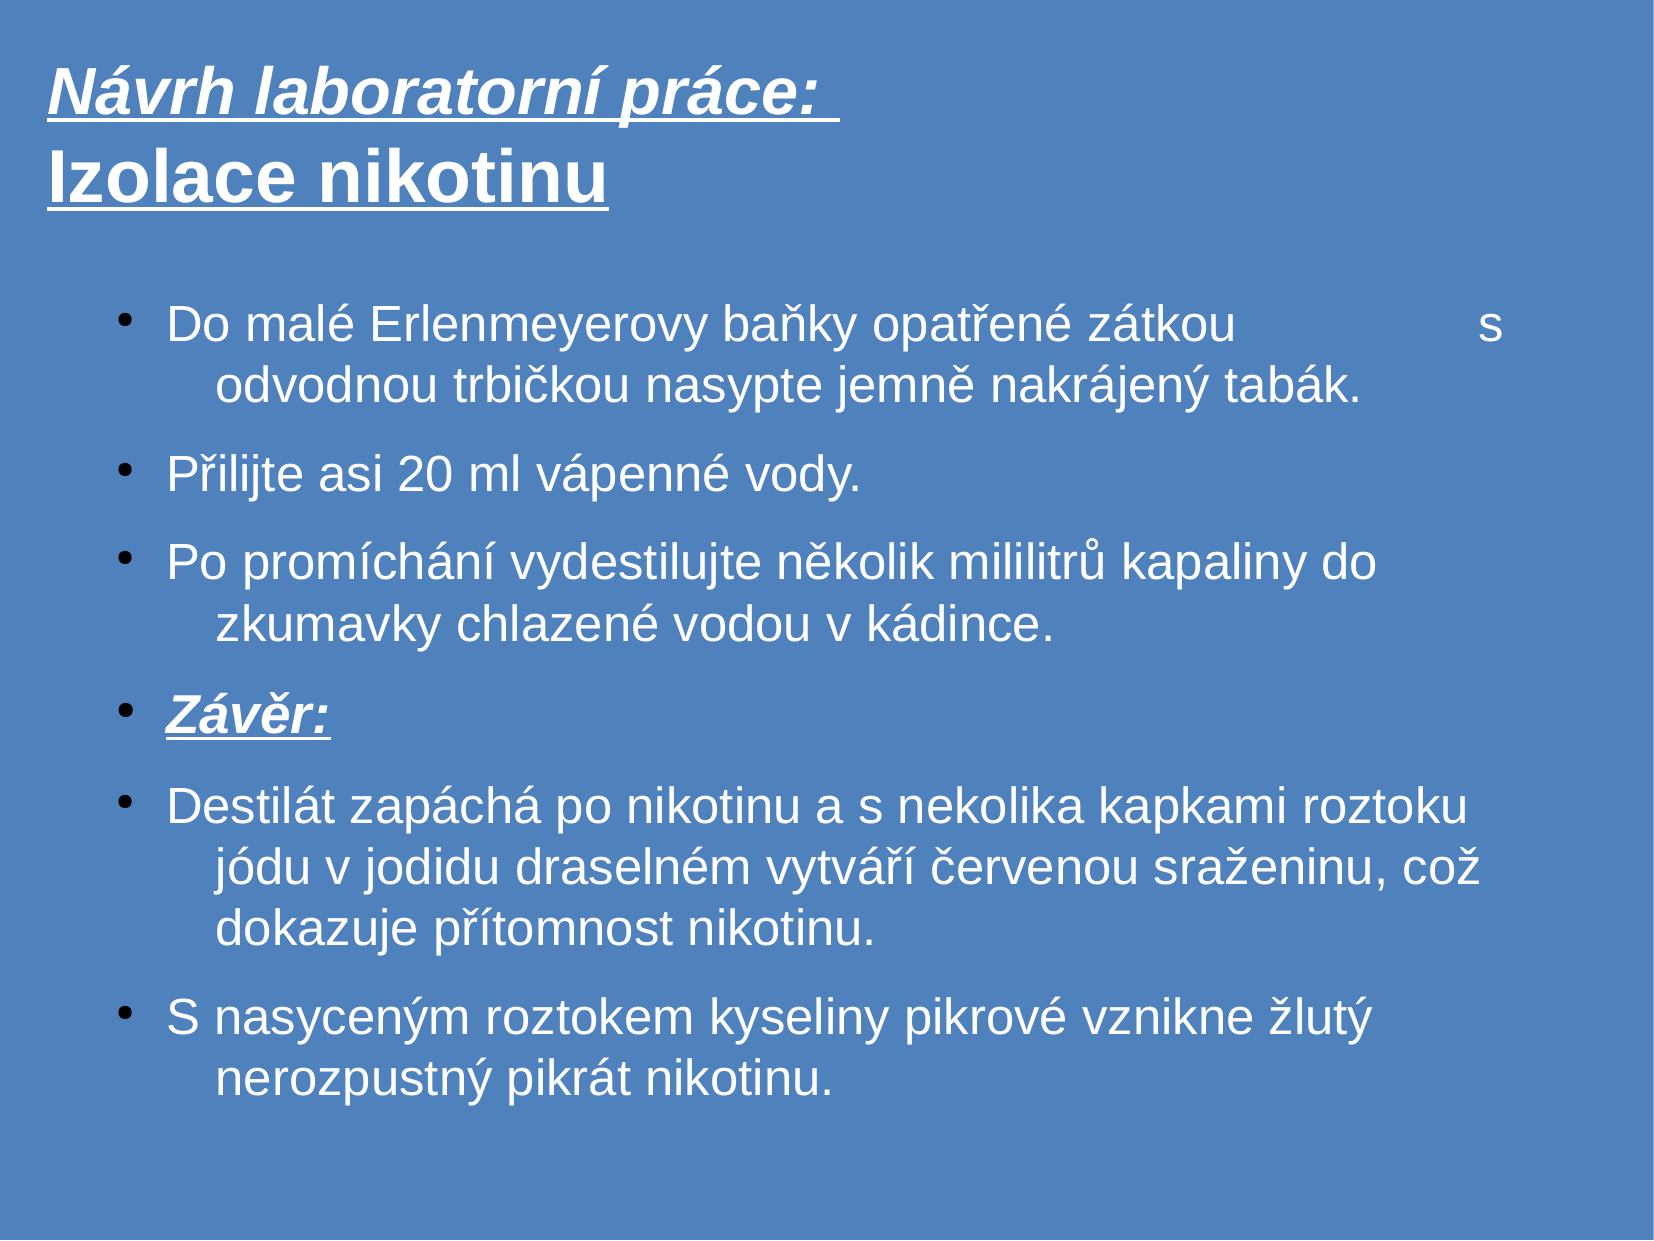

# Návrh laboratorní práce: Izolace nikotinu
Do malé Erlenmeyerovy baňky opatřené zátkou s odvodnou trbičkou nasypte jemně nakrájený tabák.
Přilijte asi 20 ml vápenné vody.
Po promíchání vydestilujte několik mililitrů kapaliny do zkumavky chlazené vodou v kádince.
Závěr:
Destilát zapáchá po nikotinu a s nekolika kapkami roztoku jódu v jodidu draselném vytváří červenou sraženinu, což dokazuje přítomnost nikotinu.
S nasyceným roztokem kyseliny pikrové vznikne žlutý nerozpustný pikrát nikotinu.